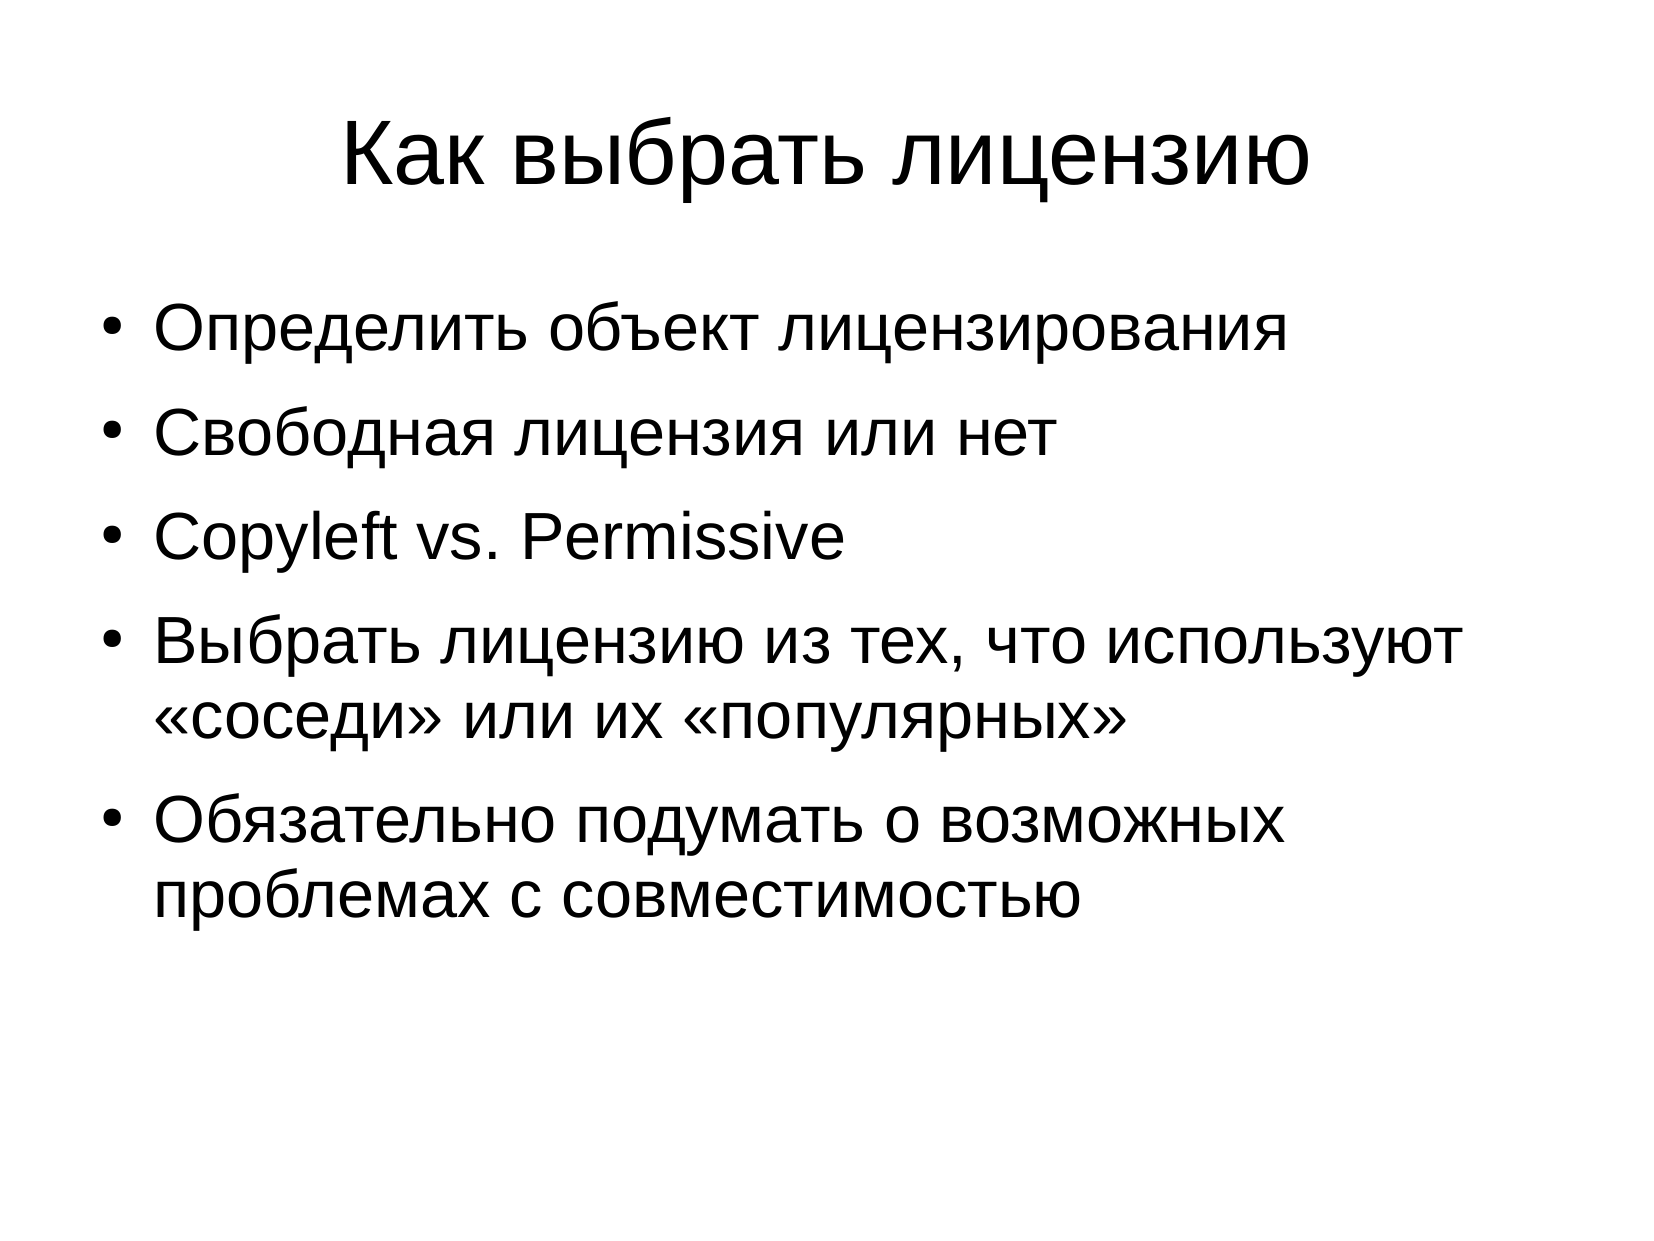

# Как выбрать лицензию
Определить объект лицензирования
Свободная лицензия или нет
Copyleft vs. Permissive
Выбрать лицензию из тех, что используют «соседи» или их «популярных»
Обязательно подумать о возможных проблемах с совместимостью